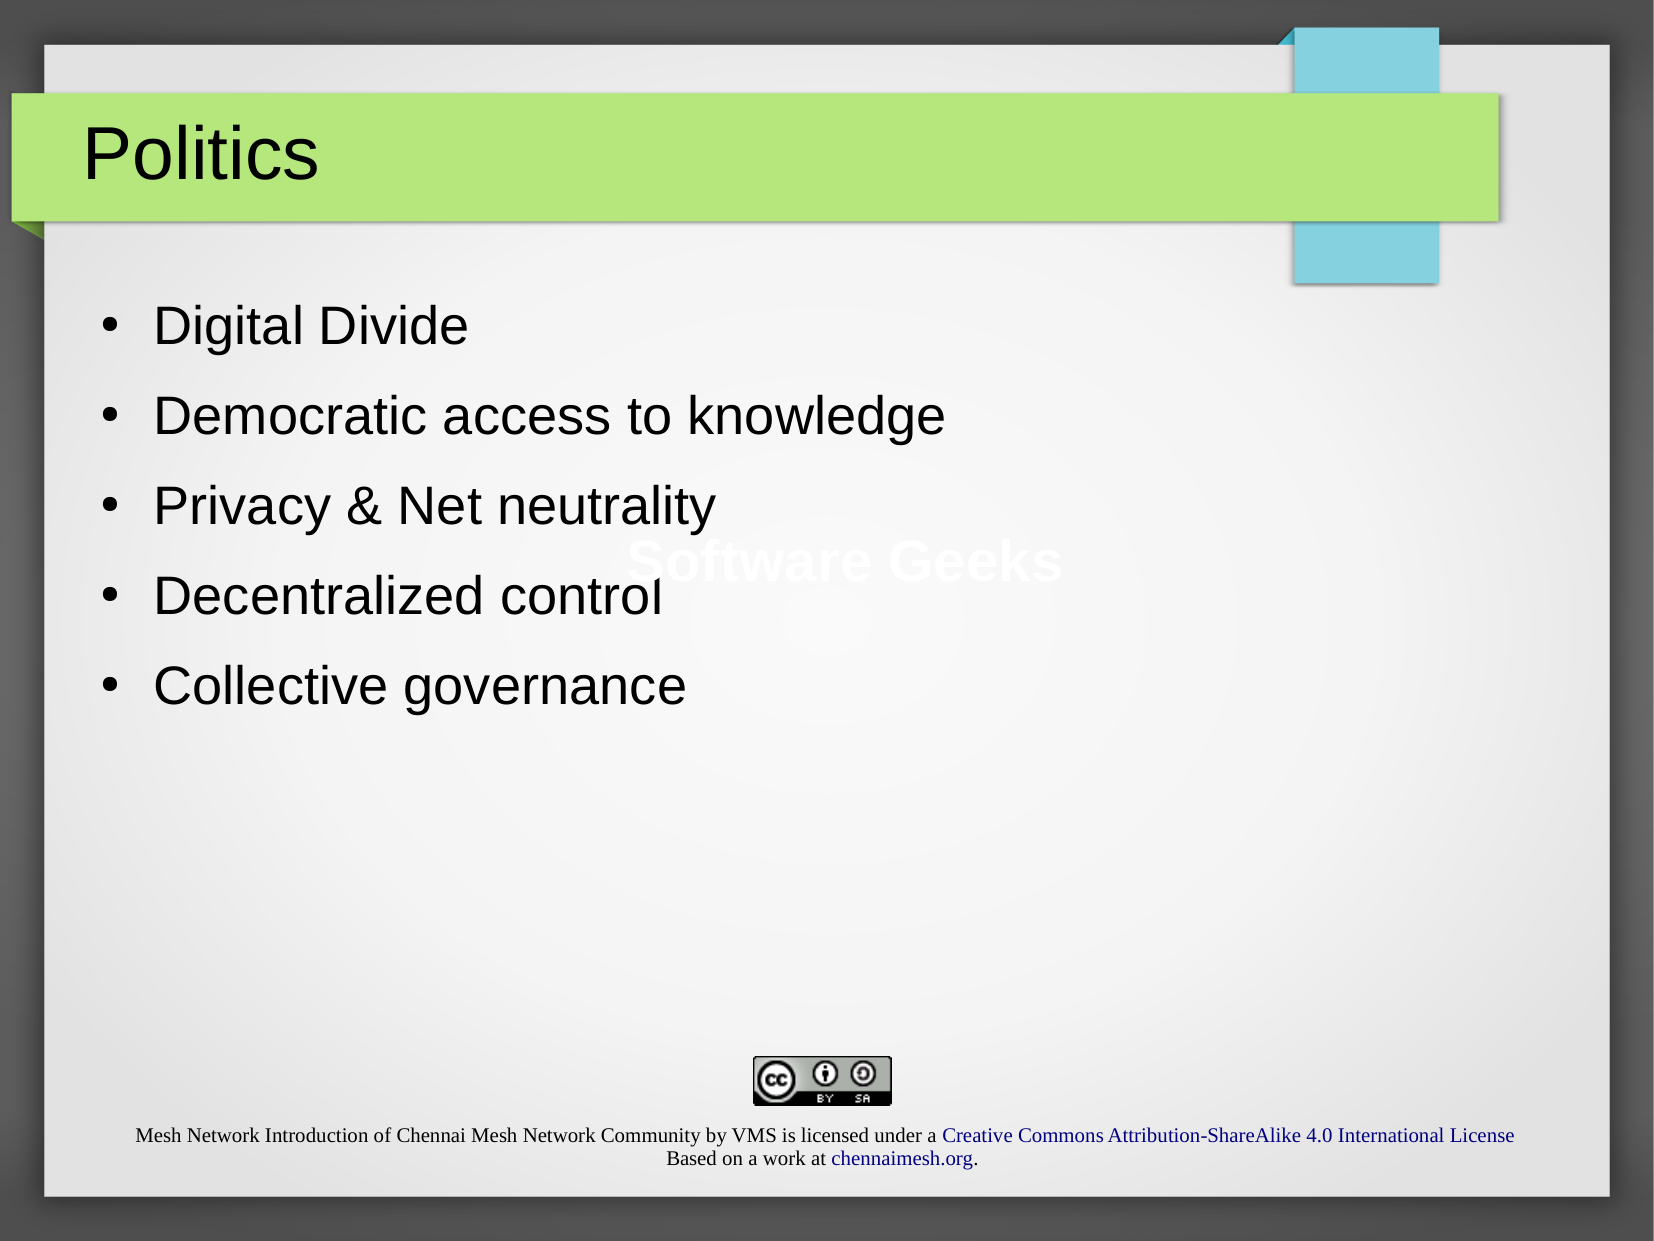

# Politics
Digital Divide
Democratic access to knowledge
Privacy & Net neutrality
Decentralized control
Collective governance
Software Geeks